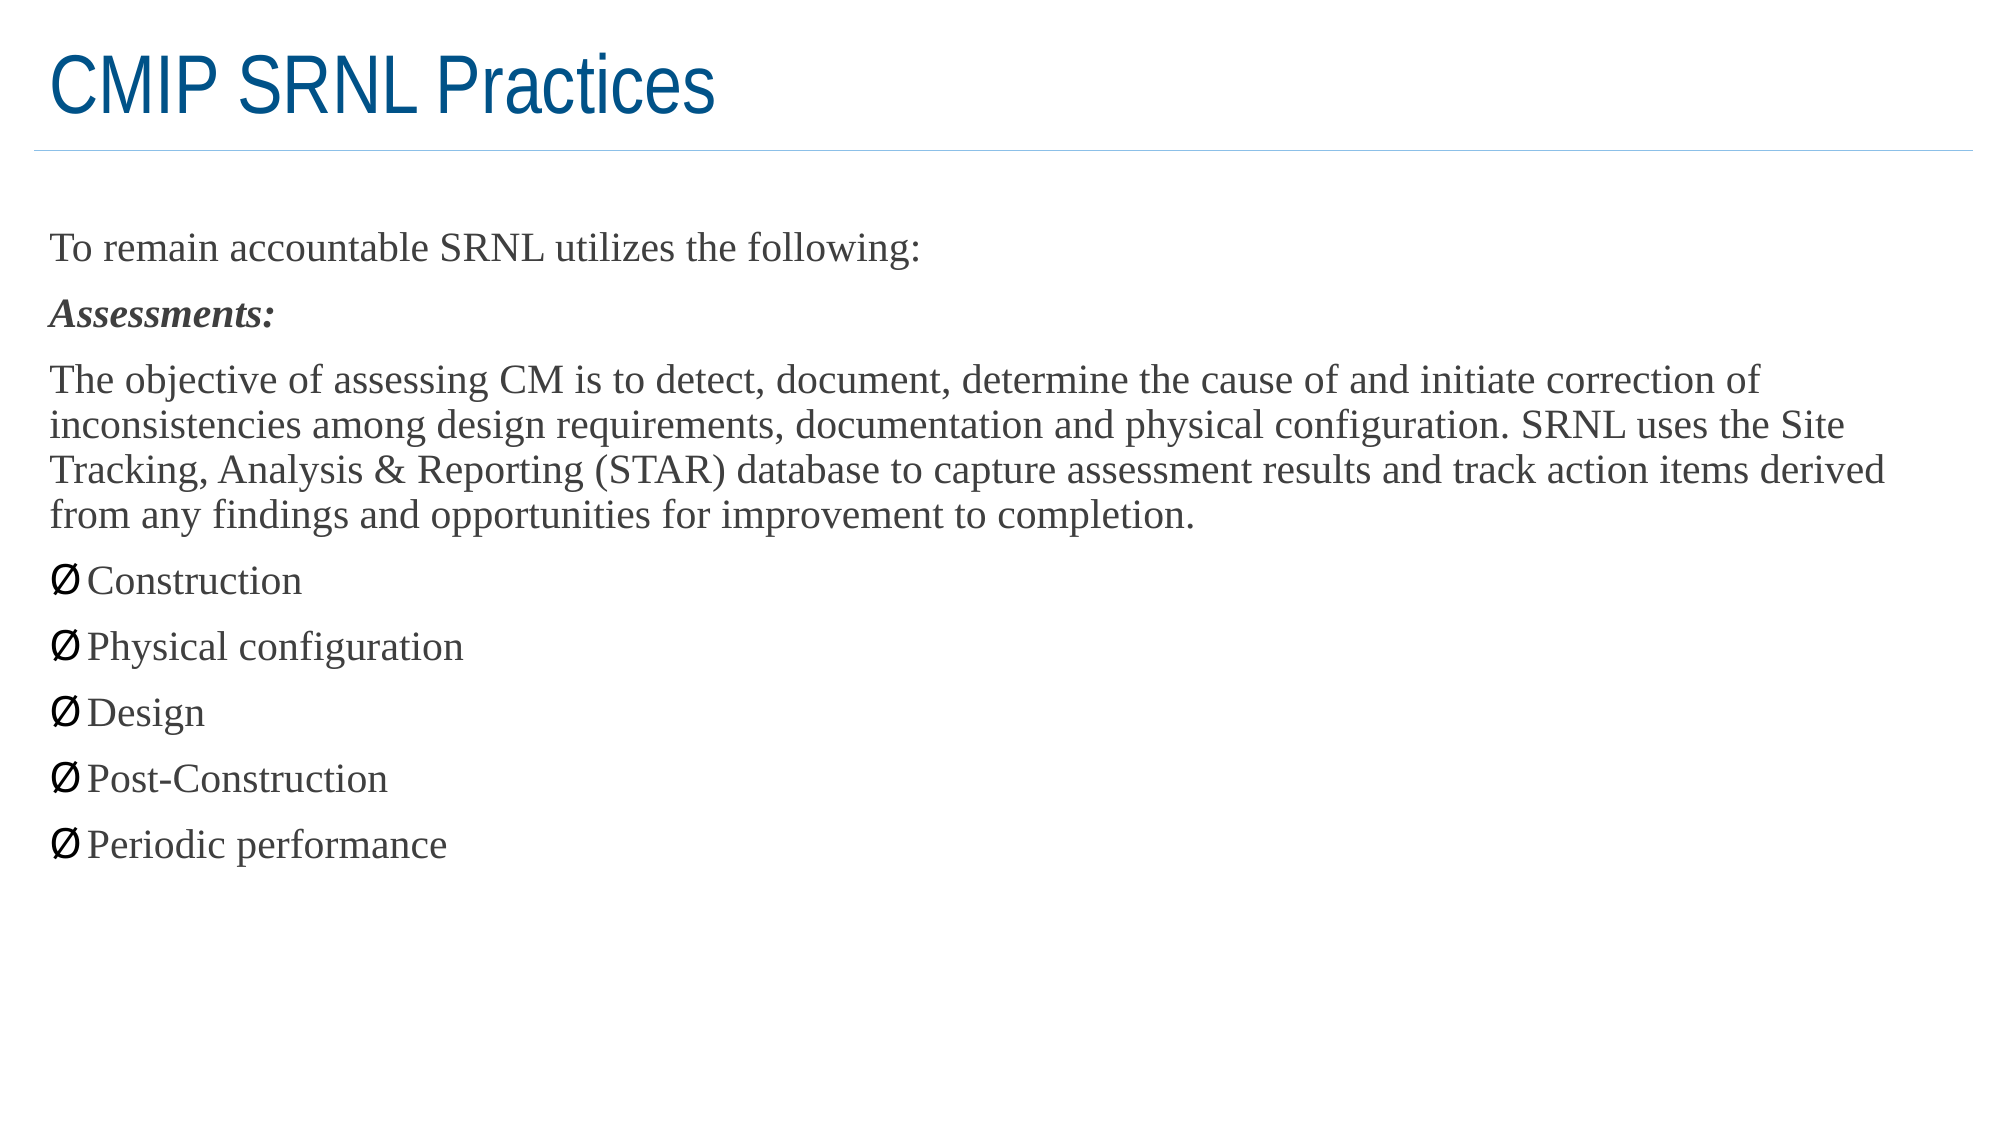

# CMIP SRNL Practices
To remain accountable SRNL utilizes the following:
Assessments:
The objective of assessing CM is to detect, document, determine the cause of and initiate correction of inconsistencies among design requirements, documentation and physical configuration. SRNL uses the Site Tracking, Analysis & Reporting (STAR) database to capture assessment results and track action items derived from any findings and opportunities for improvement to completion.
Construction
Physical configuration
Design
Post-Construction
Periodic performance